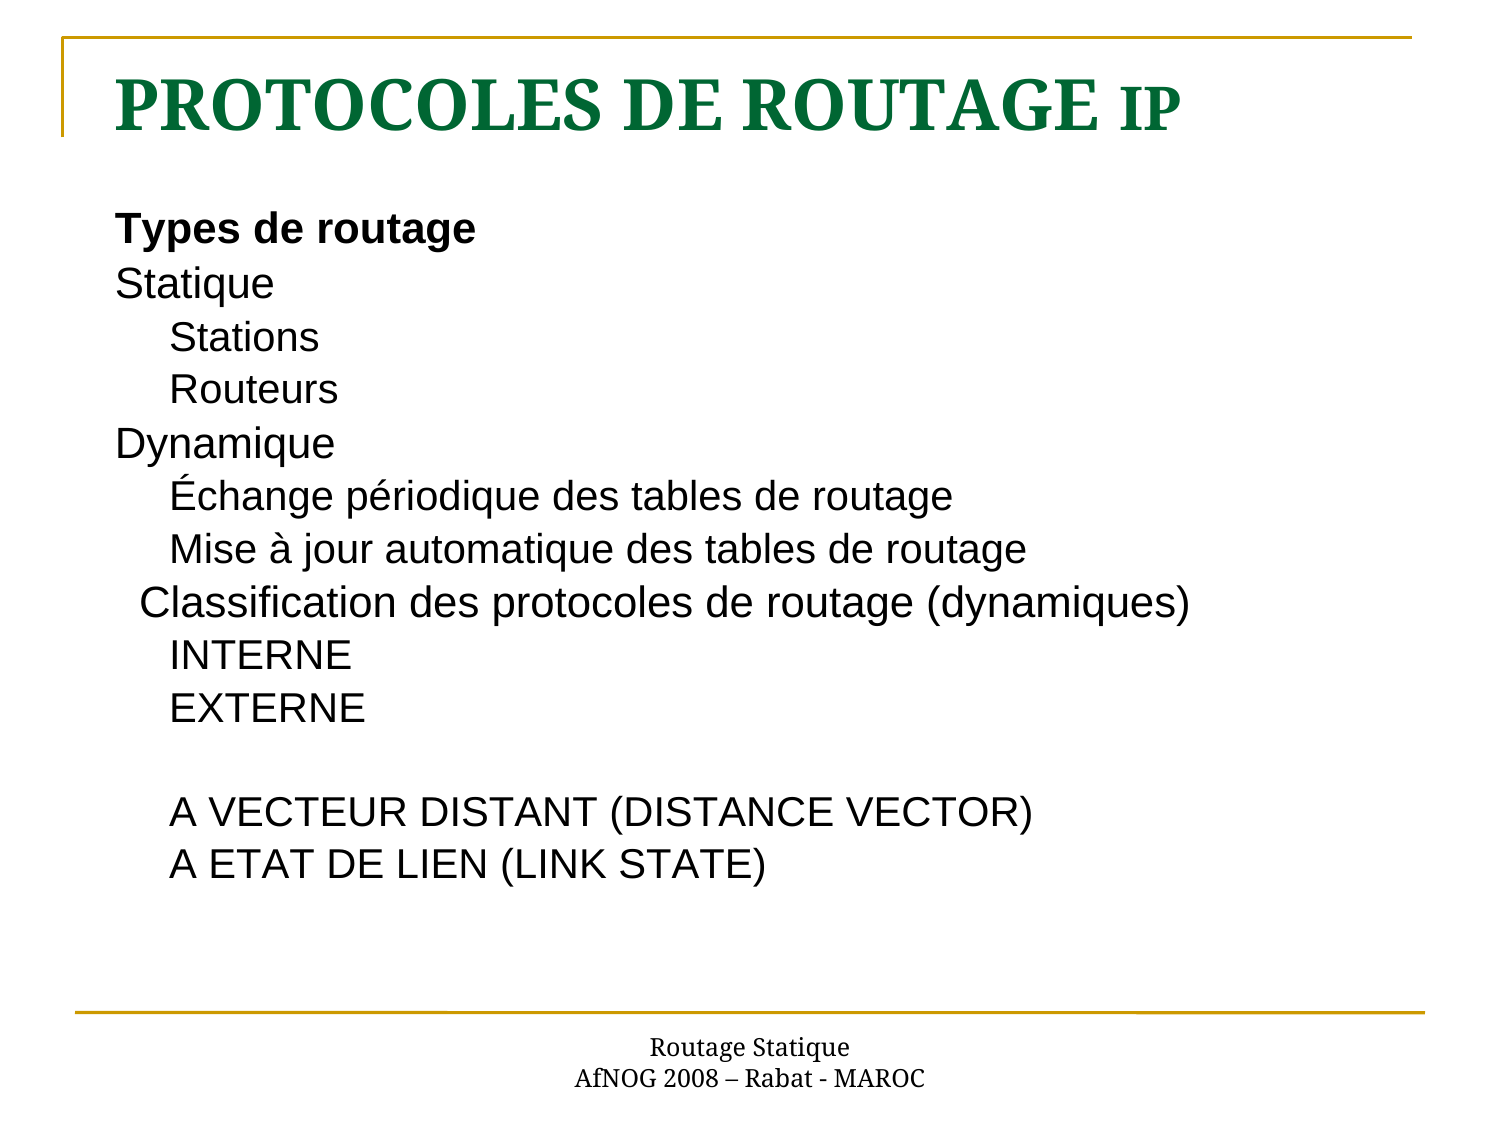

# PROTOCOLES DE ROUTAGE IP
Types de routage
Statique
Stations
Routeurs
Dynamique
Échange périodique des tables de routage
Mise à jour automatique des tables de routage
 Classification des protocoles de routage (dynamiques)
INTERNE
EXTERNE
A VECTEUR DISTANT (DISTANCE VECTOR)
A ETAT DE LIEN (LINK STATE)‏